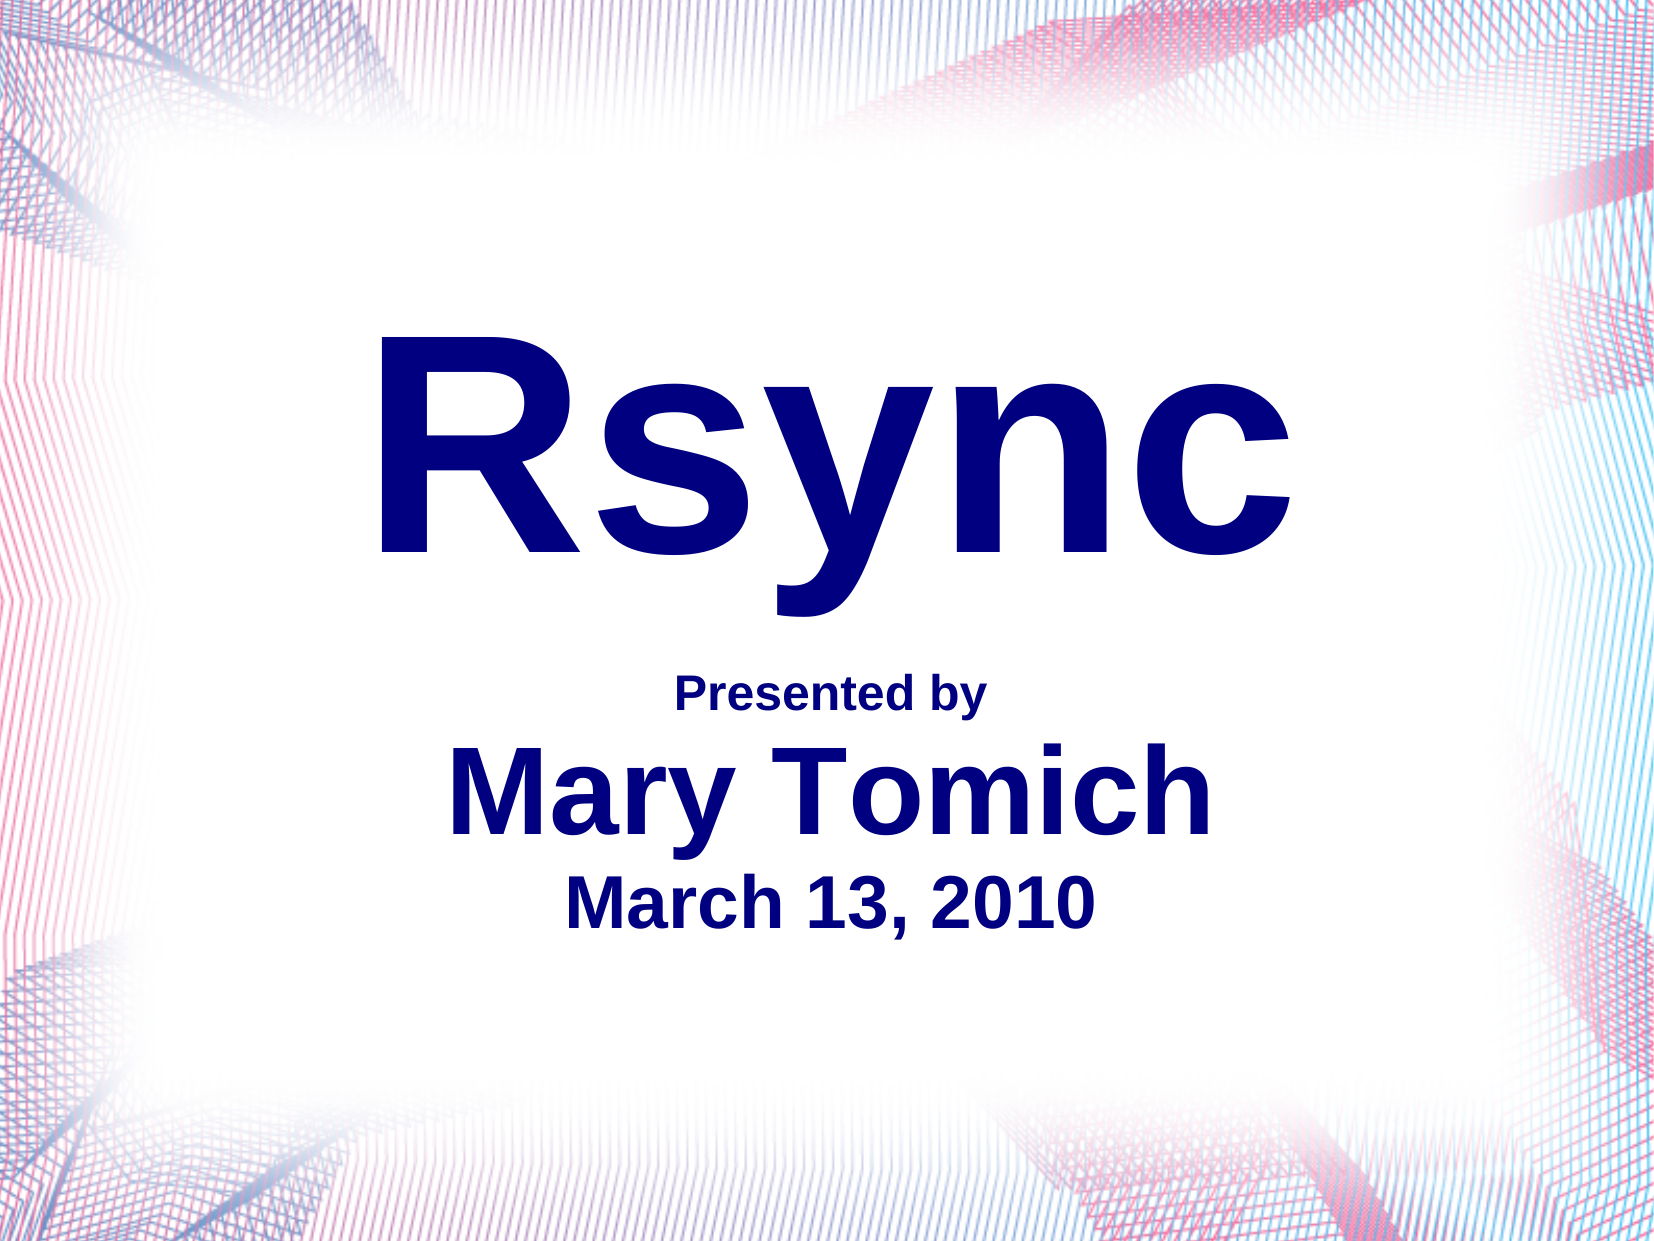

# Rsync x Presented by Mary Tomich March 13, 2010